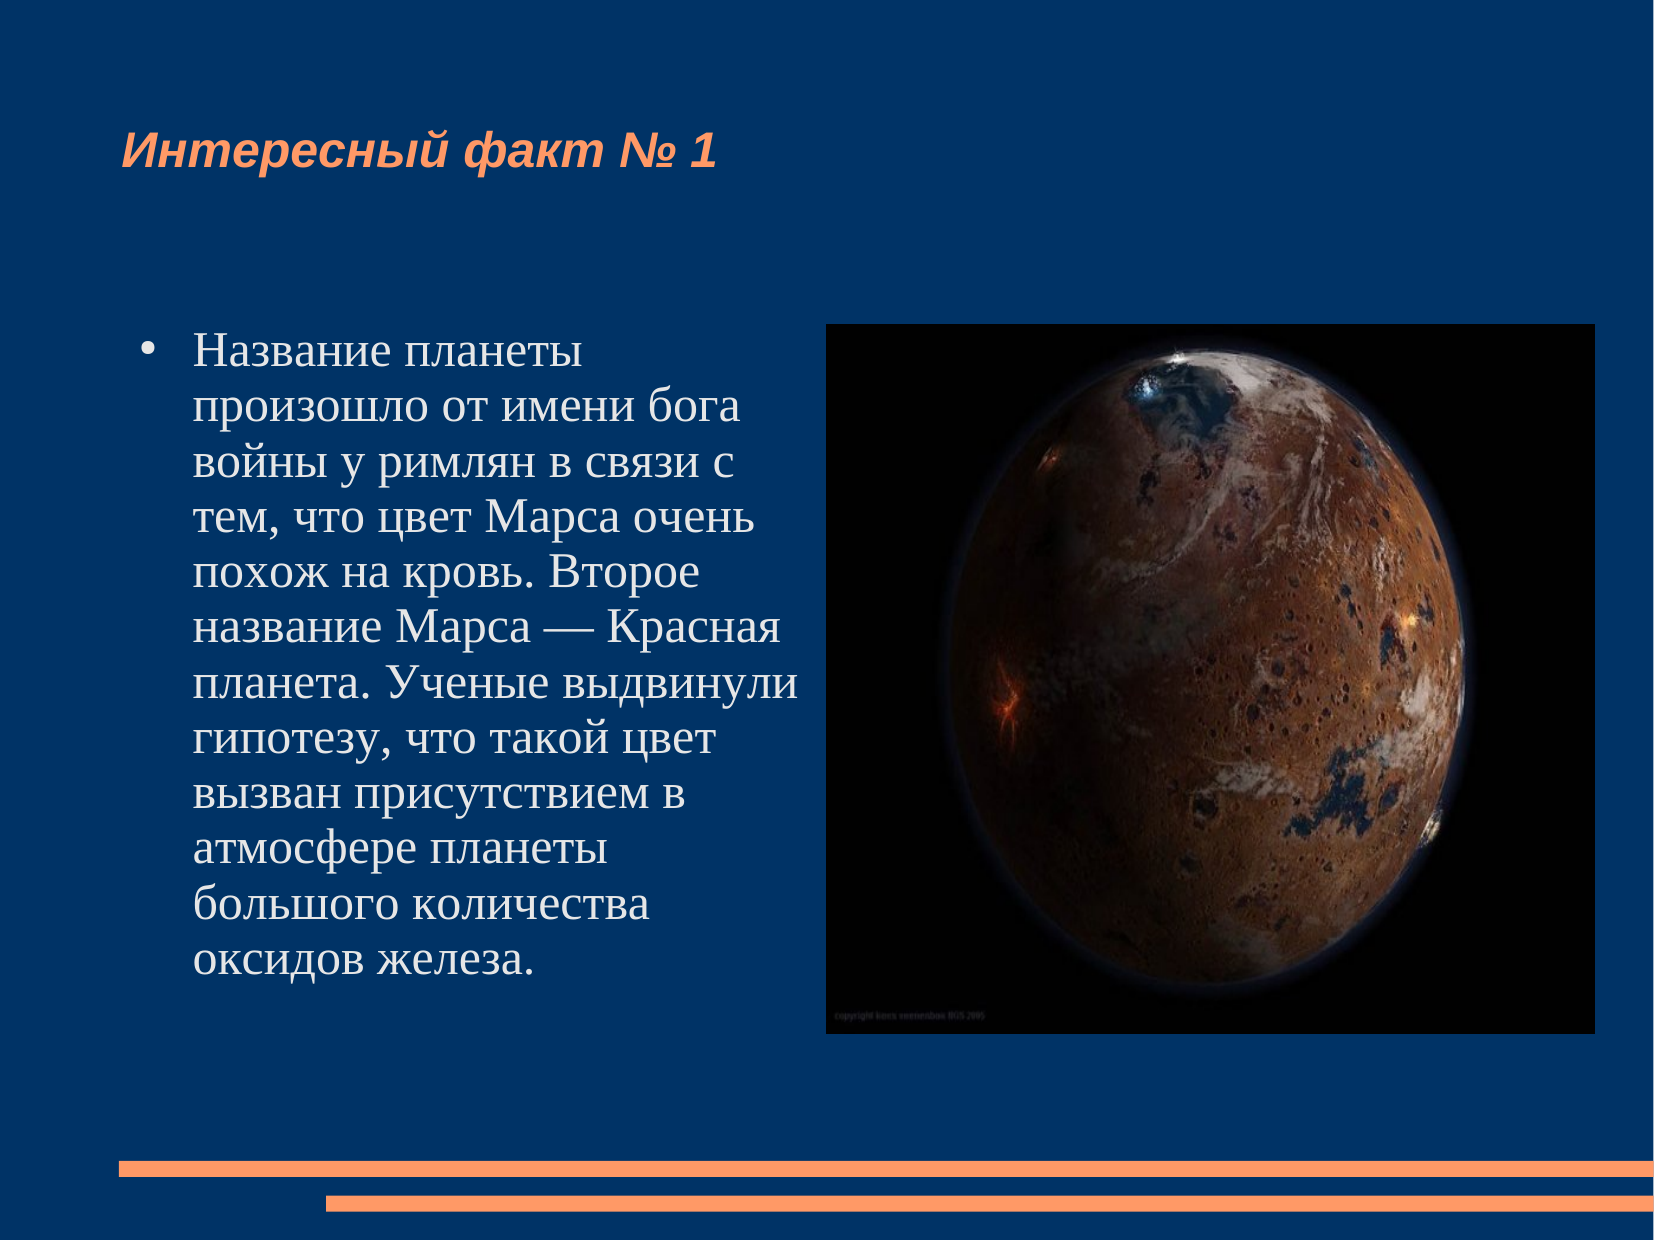

# Интересный факт № 1
Название планеты произошло от имени бога войны у римлян в связи с тем, что цвет Марса очень похож на кровь. Второе название Марса — Красная планета. Ученые выдвинули гипотезу, что такой цвет вызван присутствием в атмосфере планеты большого количества оксидов железа.